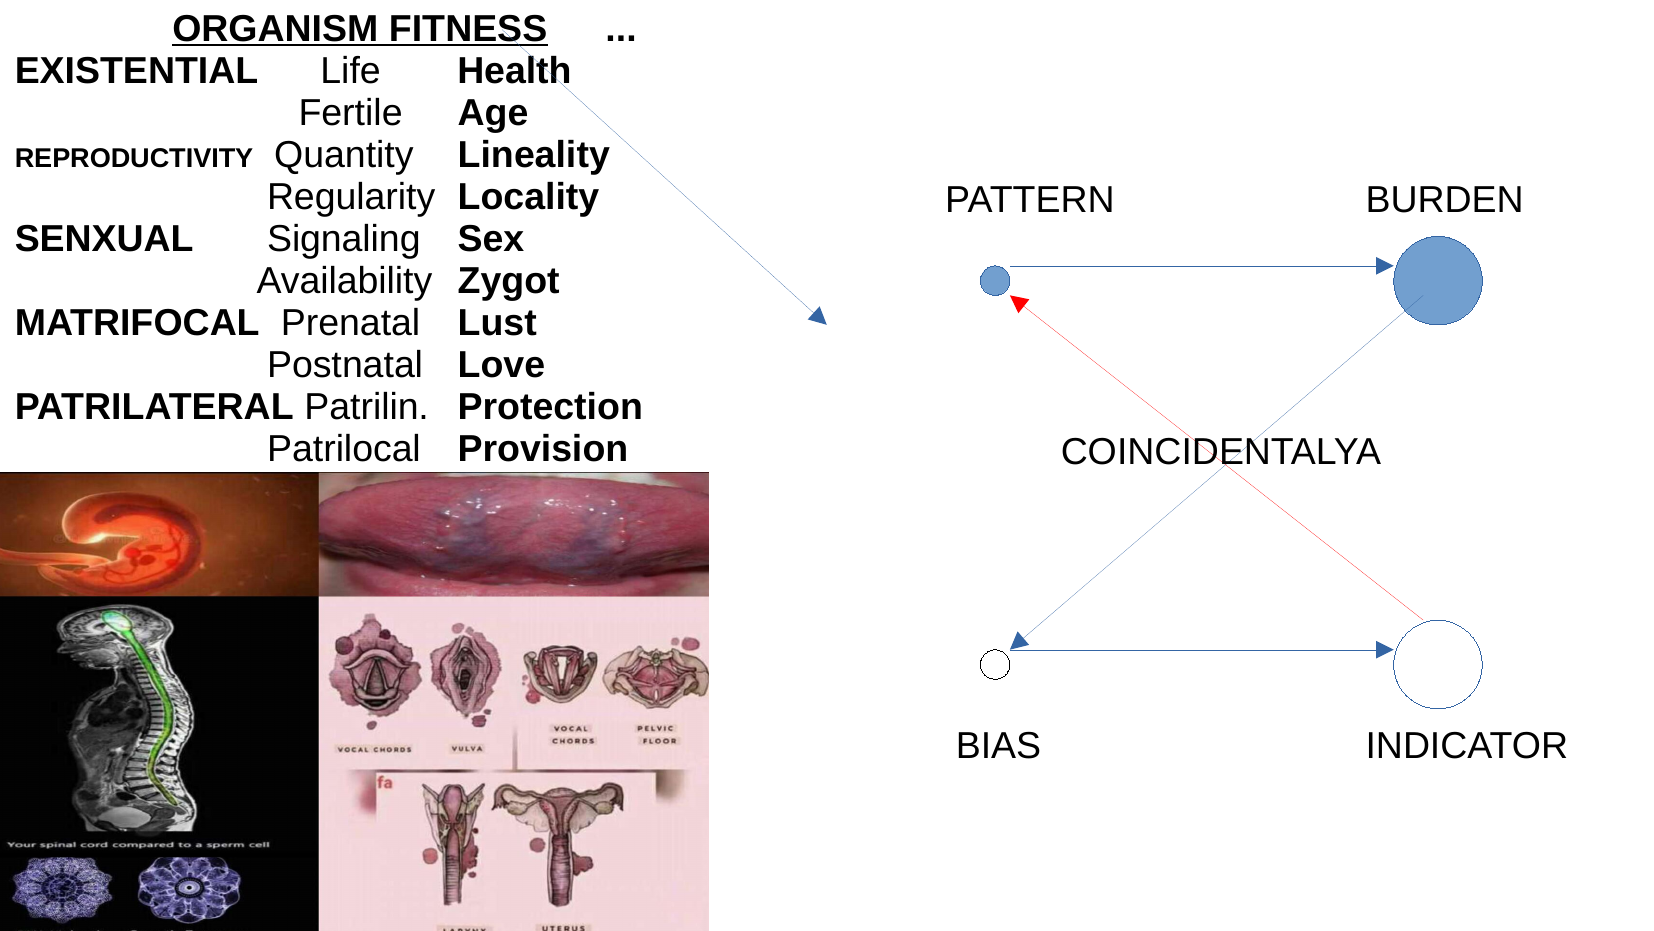

ORGANISM FITNESS	...
EXISTENTIAL	 Life	 Health
	 Fertile	Age
REPRODUCTIVITY Quantity	Lineality
	 Regularity	Locality
SENXUAL Signaling	Sex
	 Availability	Zygot
MATRIFOCAL Prenatal	Lust
	 Postnatal	Love
PATRILATERAL Patrilin.	Protection
	 Patrilocal	Provision
PATTERN BURDEN
 COINCIDENTALYA
 BIAS INDICATOR